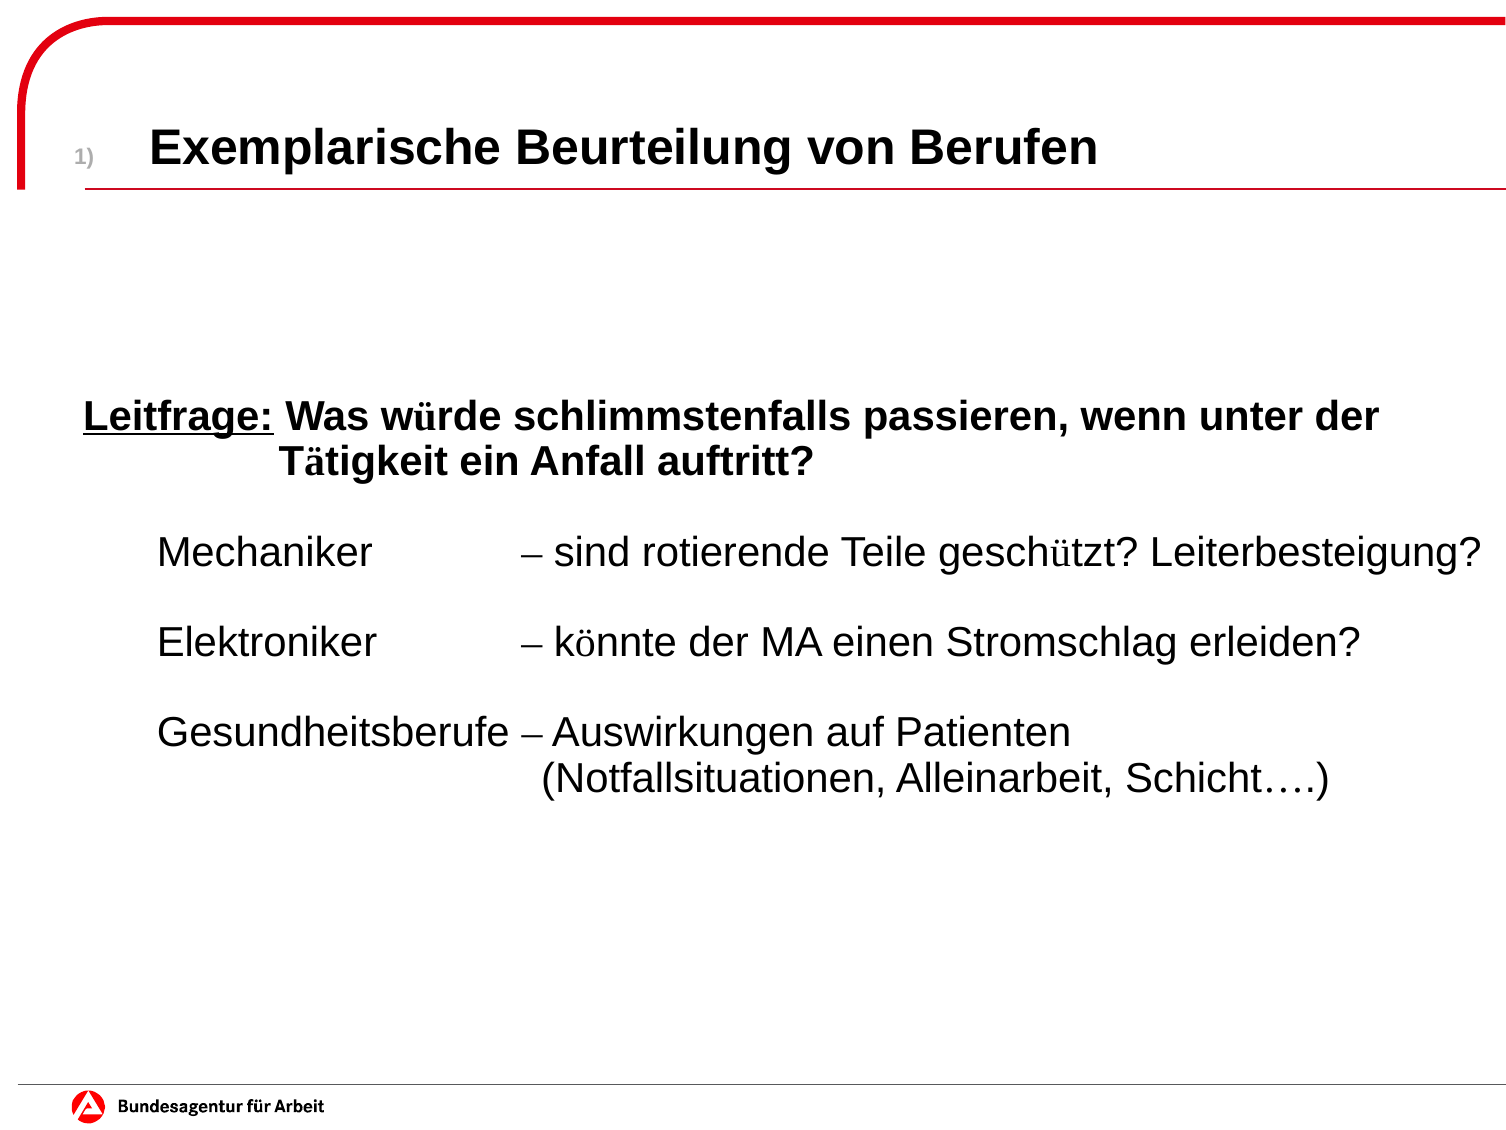

# Exemplarische Beurteilung von Berufen
Leitfrage: Was würde schlimmstenfalls passieren, wenn unter der
 Tätigkeit ein Anfall auftritt?
	Mechaniker 	 – sind rotierende Teile geschützt? Leiterbesteigung?
	Elektroniker 	 – könnte der MA einen Stromschlag erleiden?
	Gesundheitsberufe – Auswirkungen auf Patienten
		 (Notfallsituationen, Alleinarbeit, Schicht….)